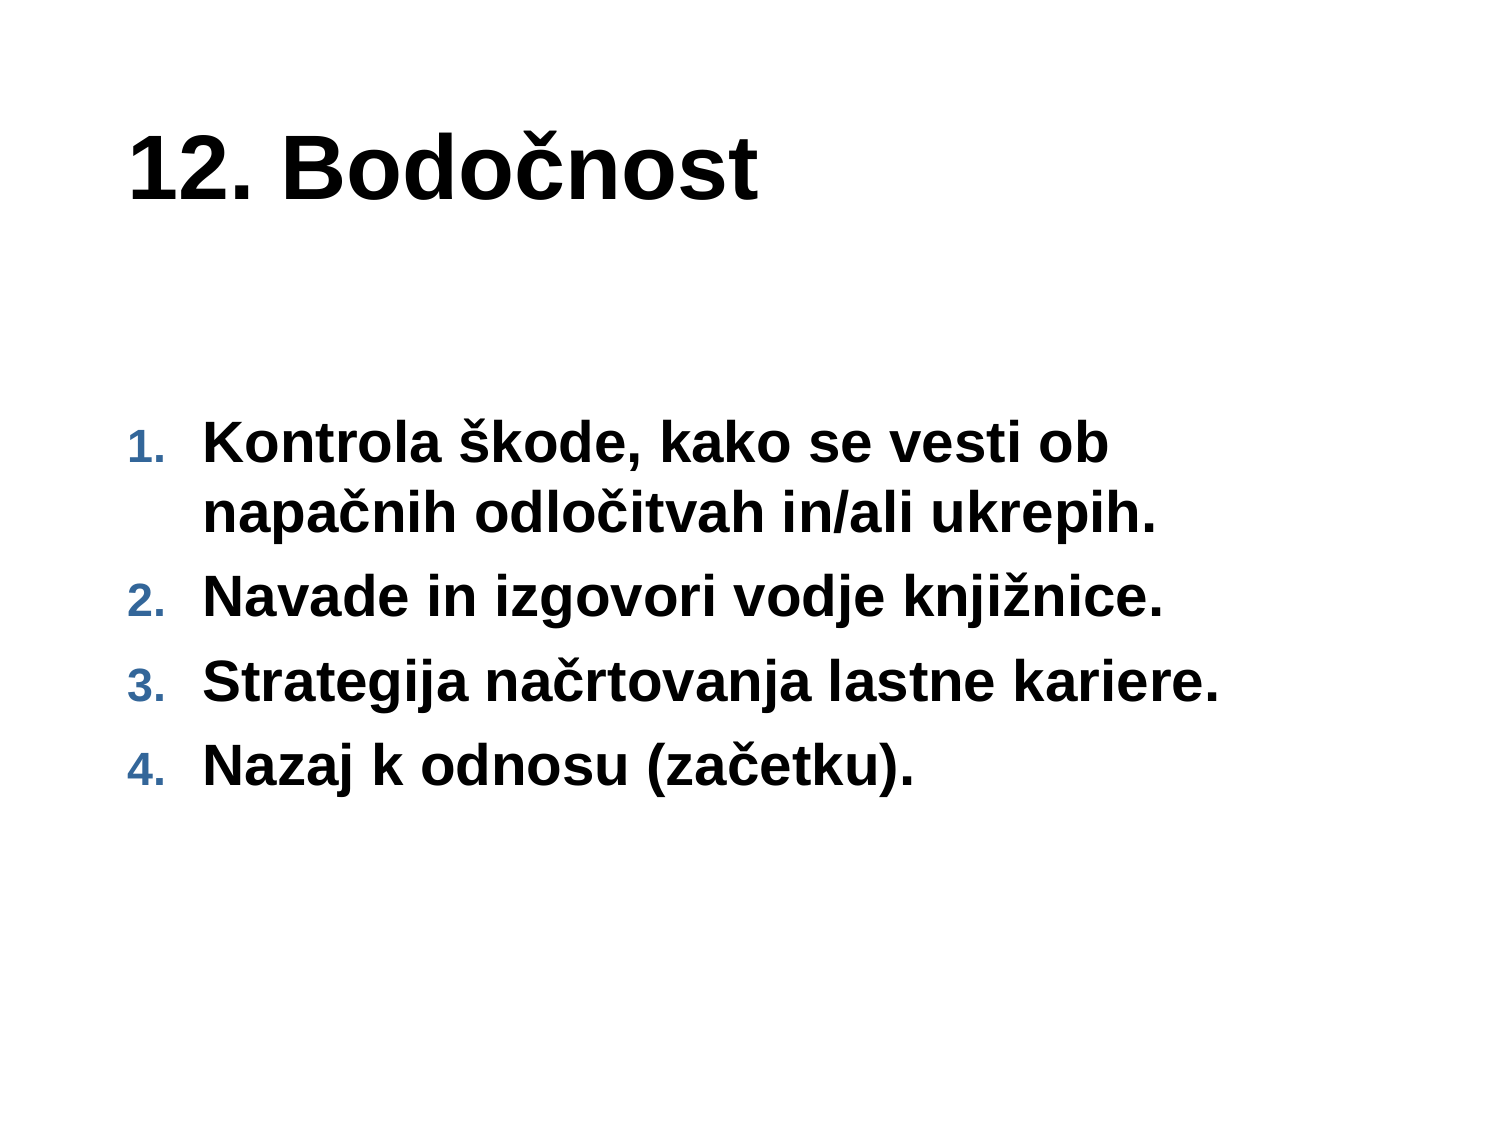

# 12. Bodočnost
Kontrola škode, kako se vesti ob napačnih odločitvah in/ali ukrepih.
Navade in izgovori vodje knjižnice.
Strategija načrtovanja lastne kariere.
Nazaj k odnosu (začetku).